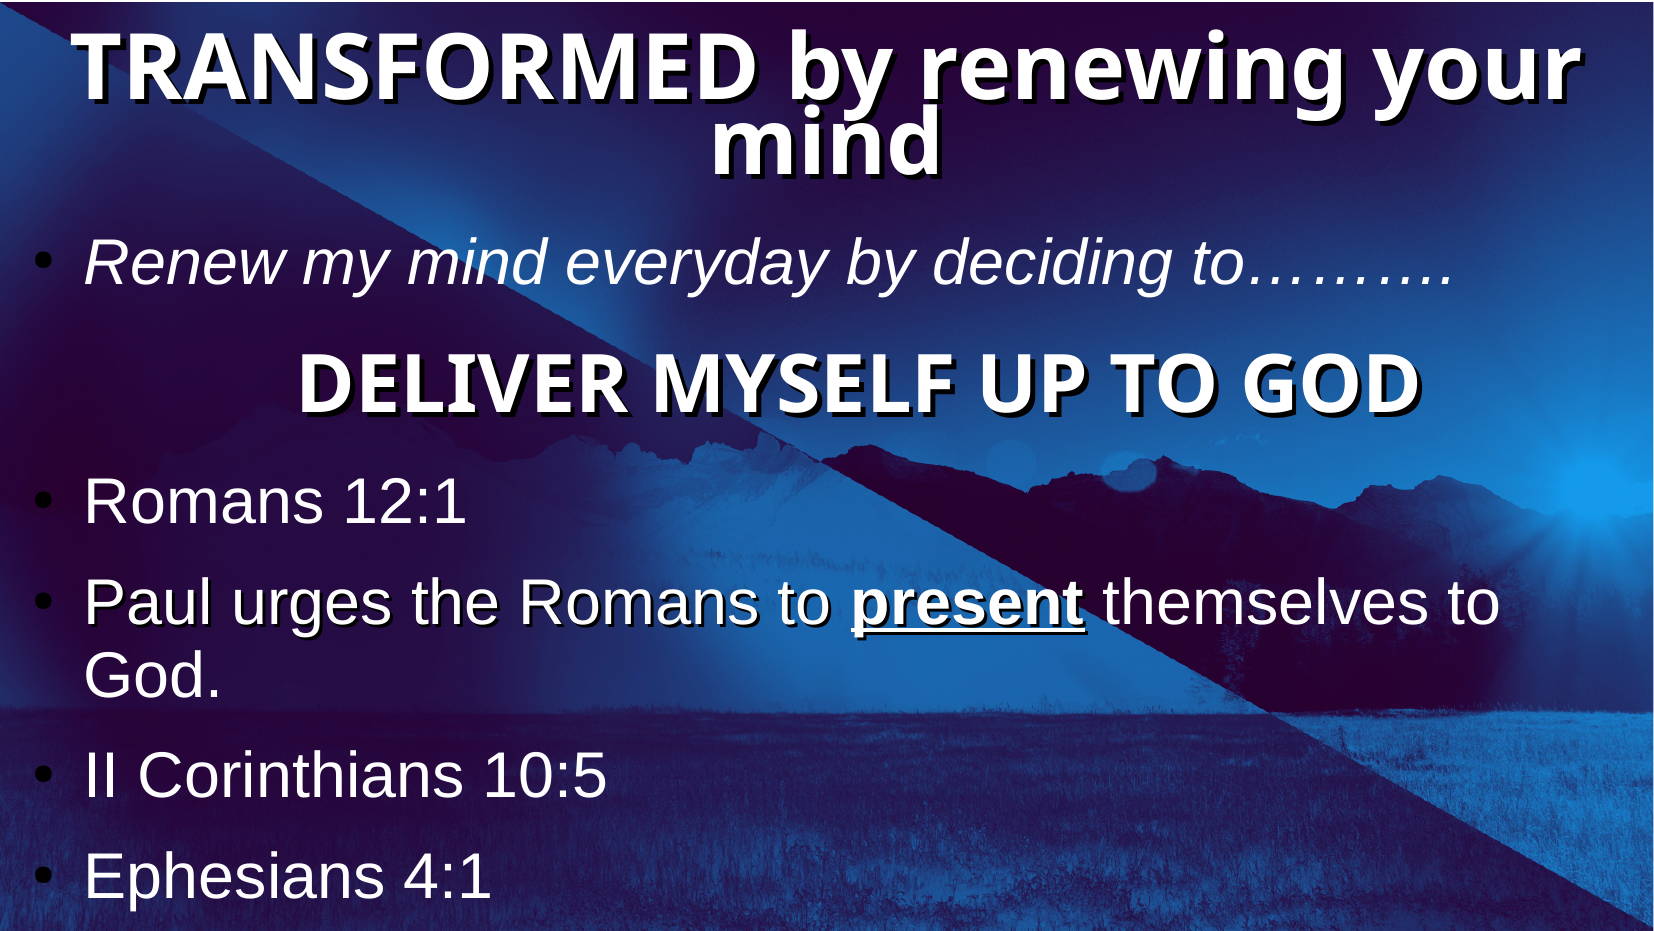

# TRANSFORMED by renewing your mind
Renew my mind everyday by deciding to……….
DELIVER MYSELF UP TO GOD
Romans 12:1
Paul urges the Romans to present themselves to God.
II Corinthians 10:5
Ephesians 4:1